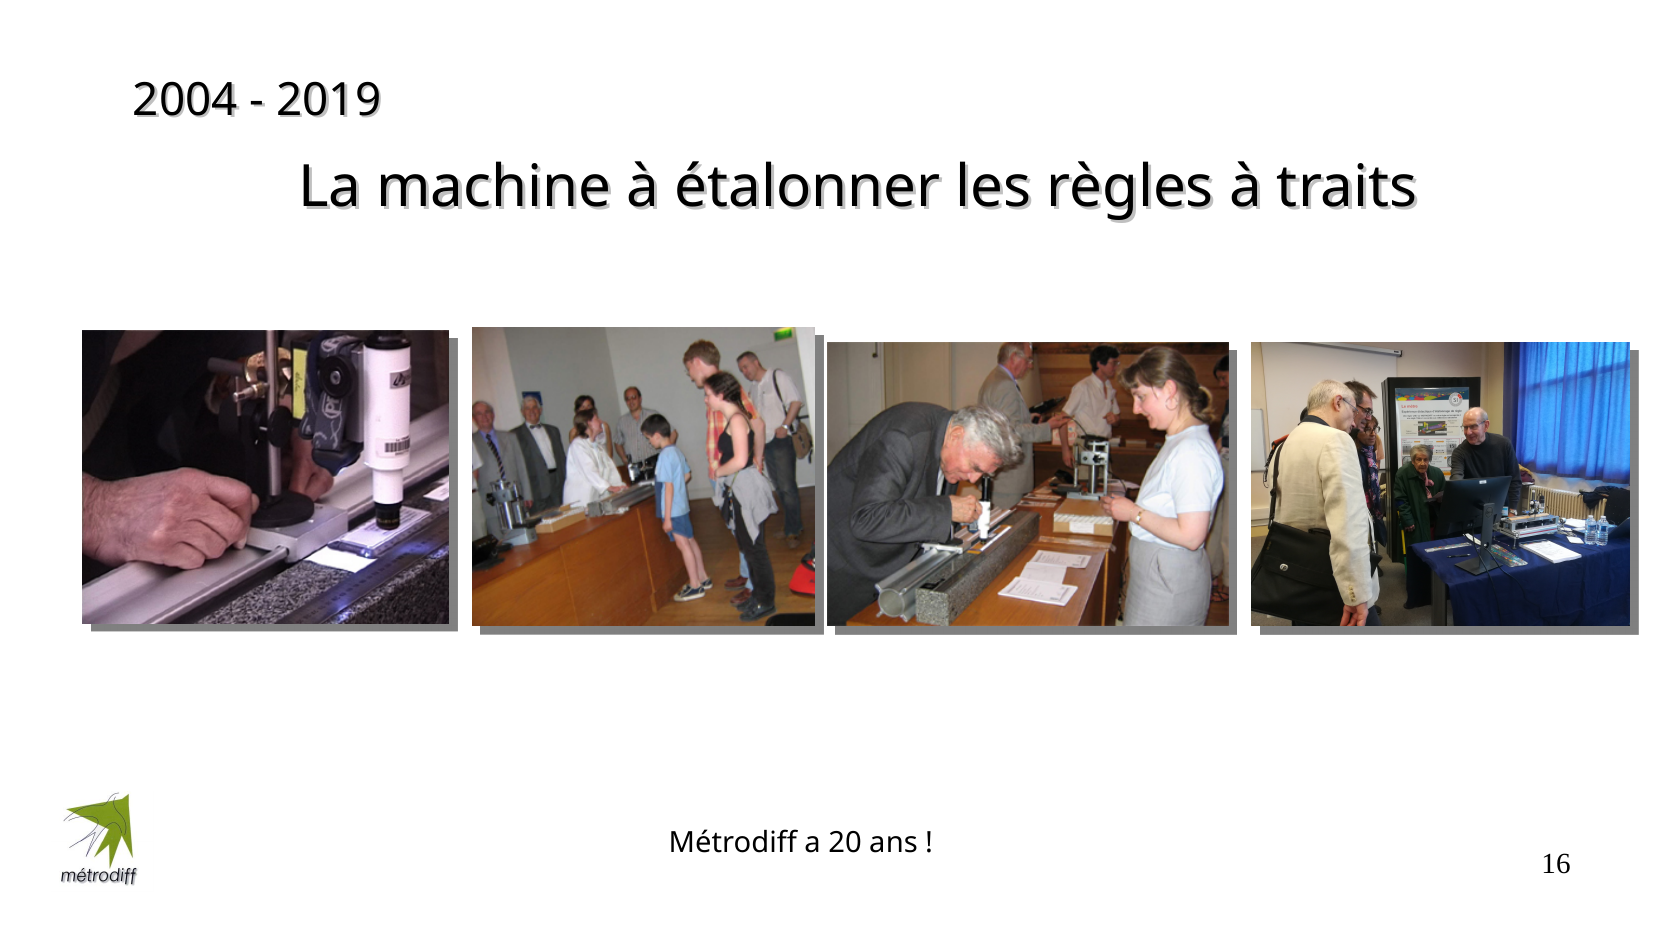

2004 - 2019
La machine à étalonner les règles à traits
 Métrodiff a 20 ans !
16